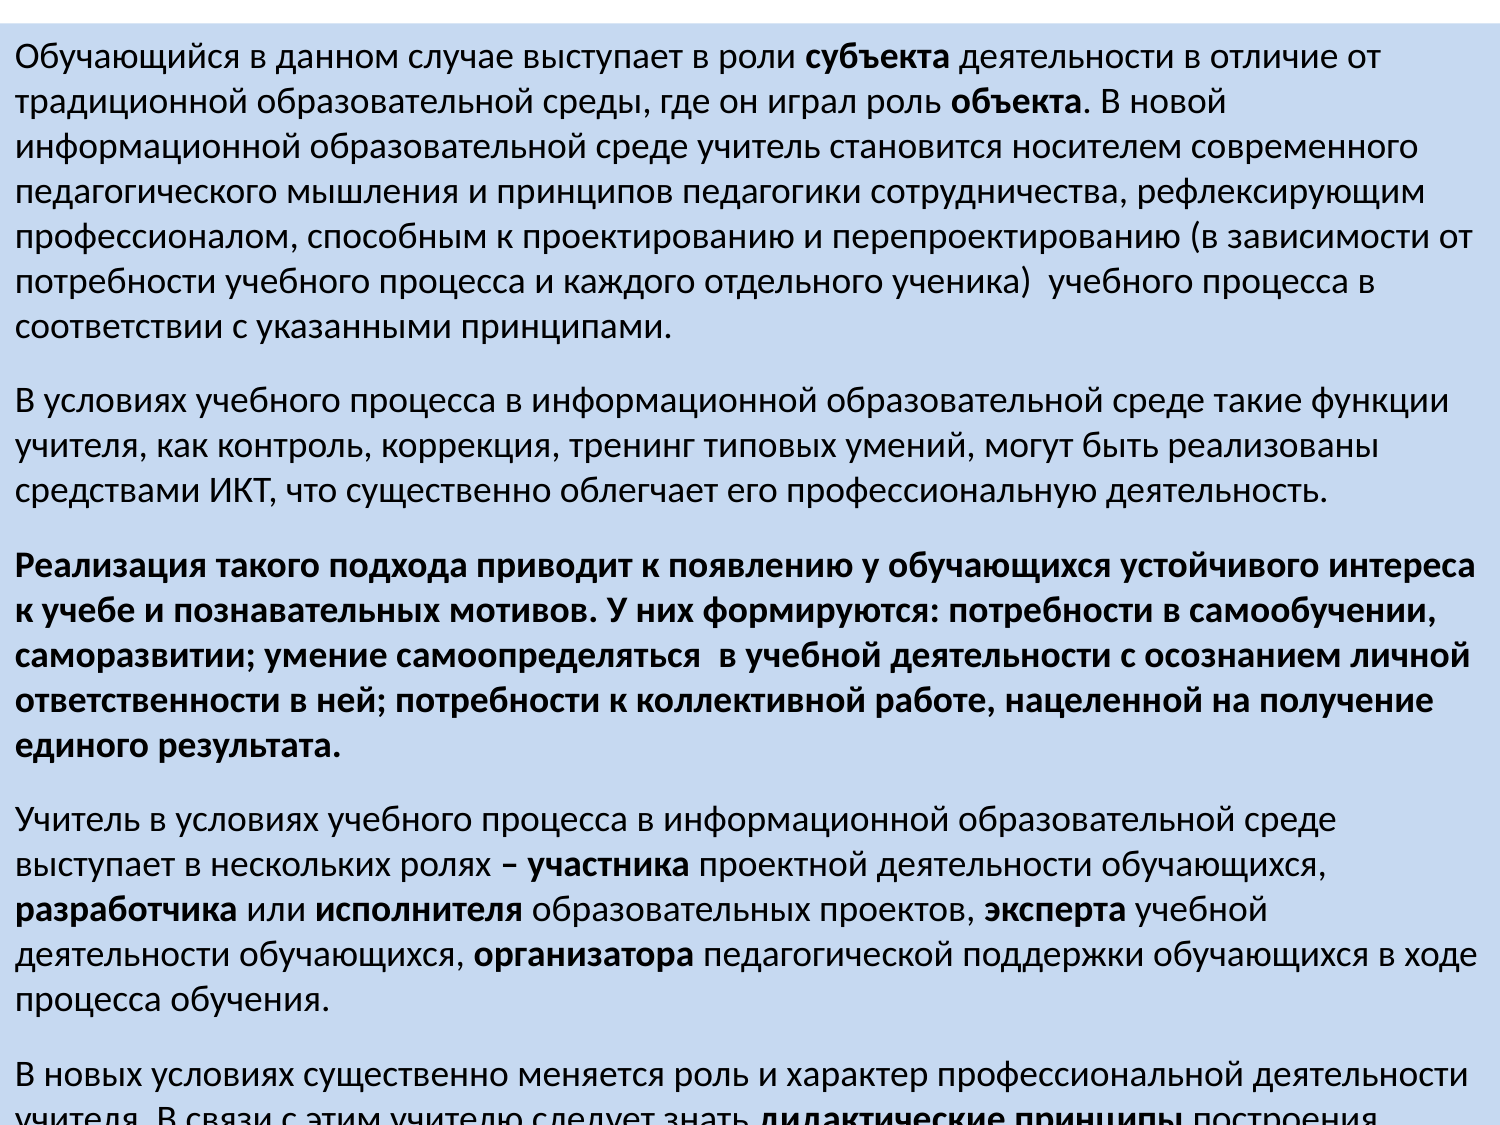

# Обучающийся в данном случае выступает в роли субъекта деятельности в отличие от традиционной образовательной среды, где он играл роль объекта. В новой информационной образовательной среде учитель становится носителем современного педагогического мышления и принципов педагогики сотрудничества, рефлексирующим профессионалом, способным к проектированию и перепроектированию (в зависимости от потребности учебного процесса и каждого отдельного ученика) учебного процесса в соответствии с указанными принципами.
В условиях учебного процесса в информационной образовательной среде такие функции учителя, как контроль, коррекция, тренинг типовых умений, могут быть реализованы средствами ИКТ, что существенно облегчает его профессиональную деятельность.
Реализация такого подхода приводит к появлению у обучающихся устойчивого интереса к учебе и познавательных мотивов. У них формируются: потребности в самообучении, саморазвитии; умение самоопределяться в учебной деятельности с осознанием личной ответственности в ней; потребности к коллективной работе, нацеленной на получение единого результата.
Учитель в условиях учебного процесса в информационной образовательной среде выступает в нескольких ролях – участника проектной деятельности обучающихся, разработчика или исполнителя образовательных проектов, эксперта учебной деятельности обучающихся, организатора педагогической поддержки обучающихся в ходе процесса обучения.
В новых условиях существенно меняется роль и характер профессиональной деятельности учителя. В связи с этим учителю следует знать дидактические принципы построения такого урока.